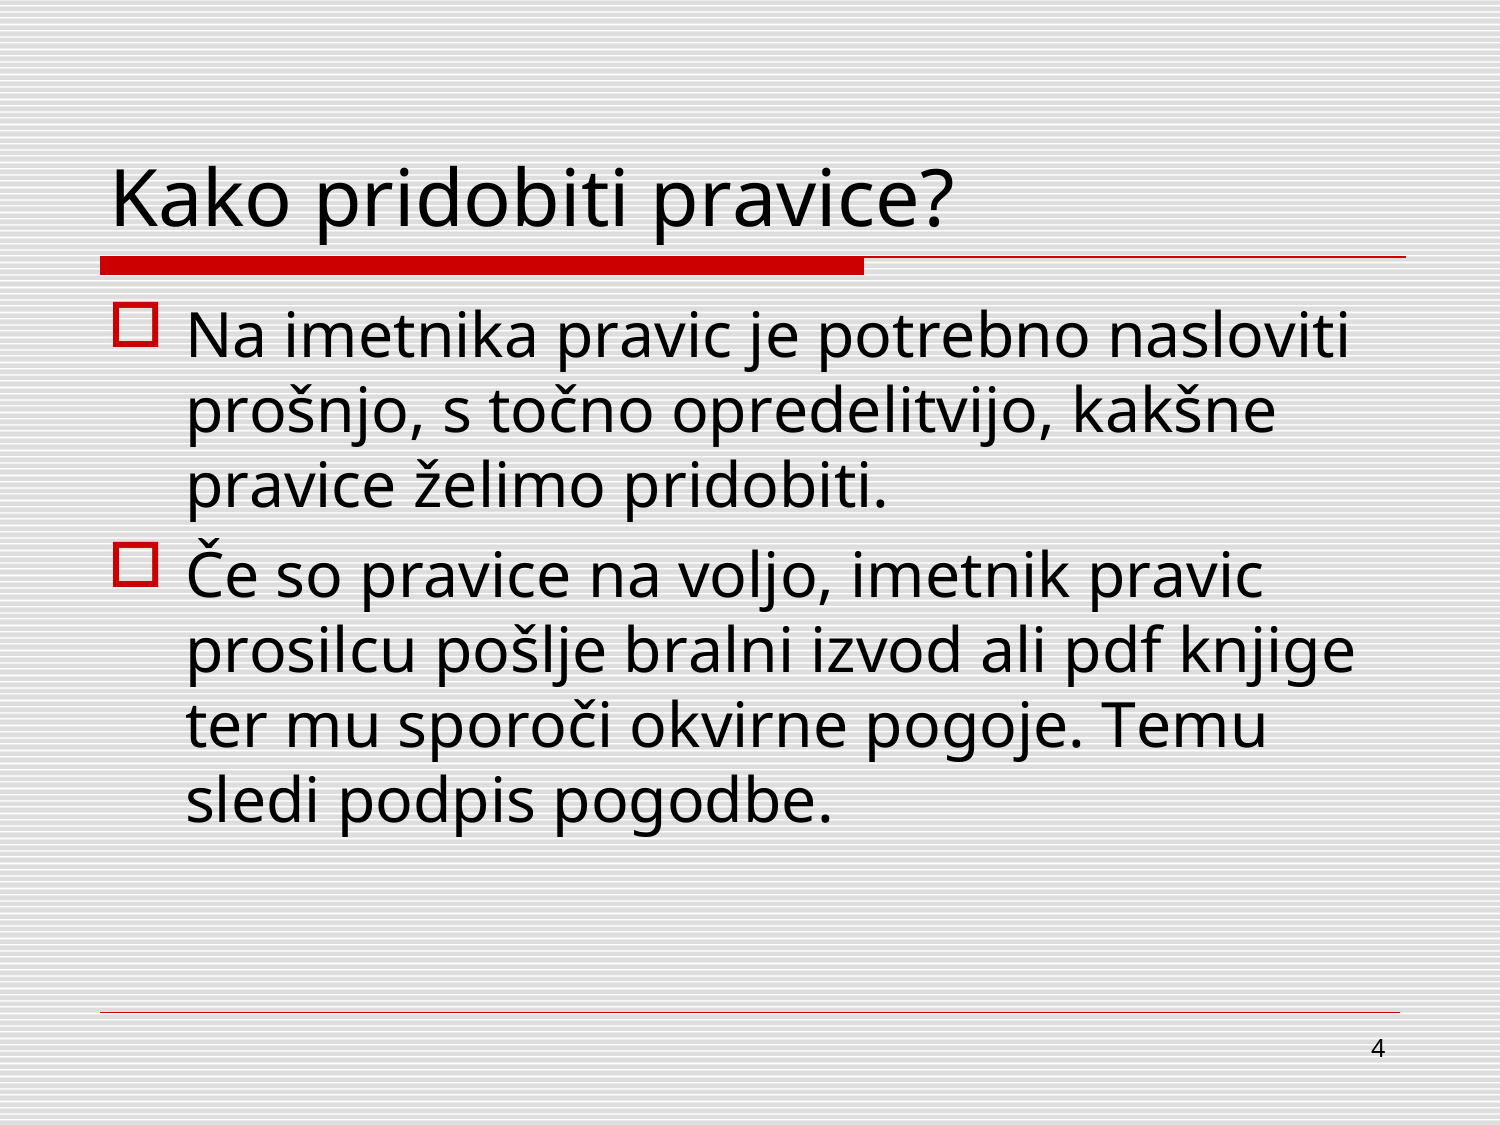

# Kako pridobiti pravice?
Na imetnika pravic je potrebno nasloviti prošnjo, s točno opredelitvijo, kakšne pravice želimo pridobiti.
Če so pravice na voljo, imetnik pravic prosilcu pošlje bralni izvod ali pdf knjige ter mu sporoči okvirne pogoje. Temu sledi podpis pogodbe.